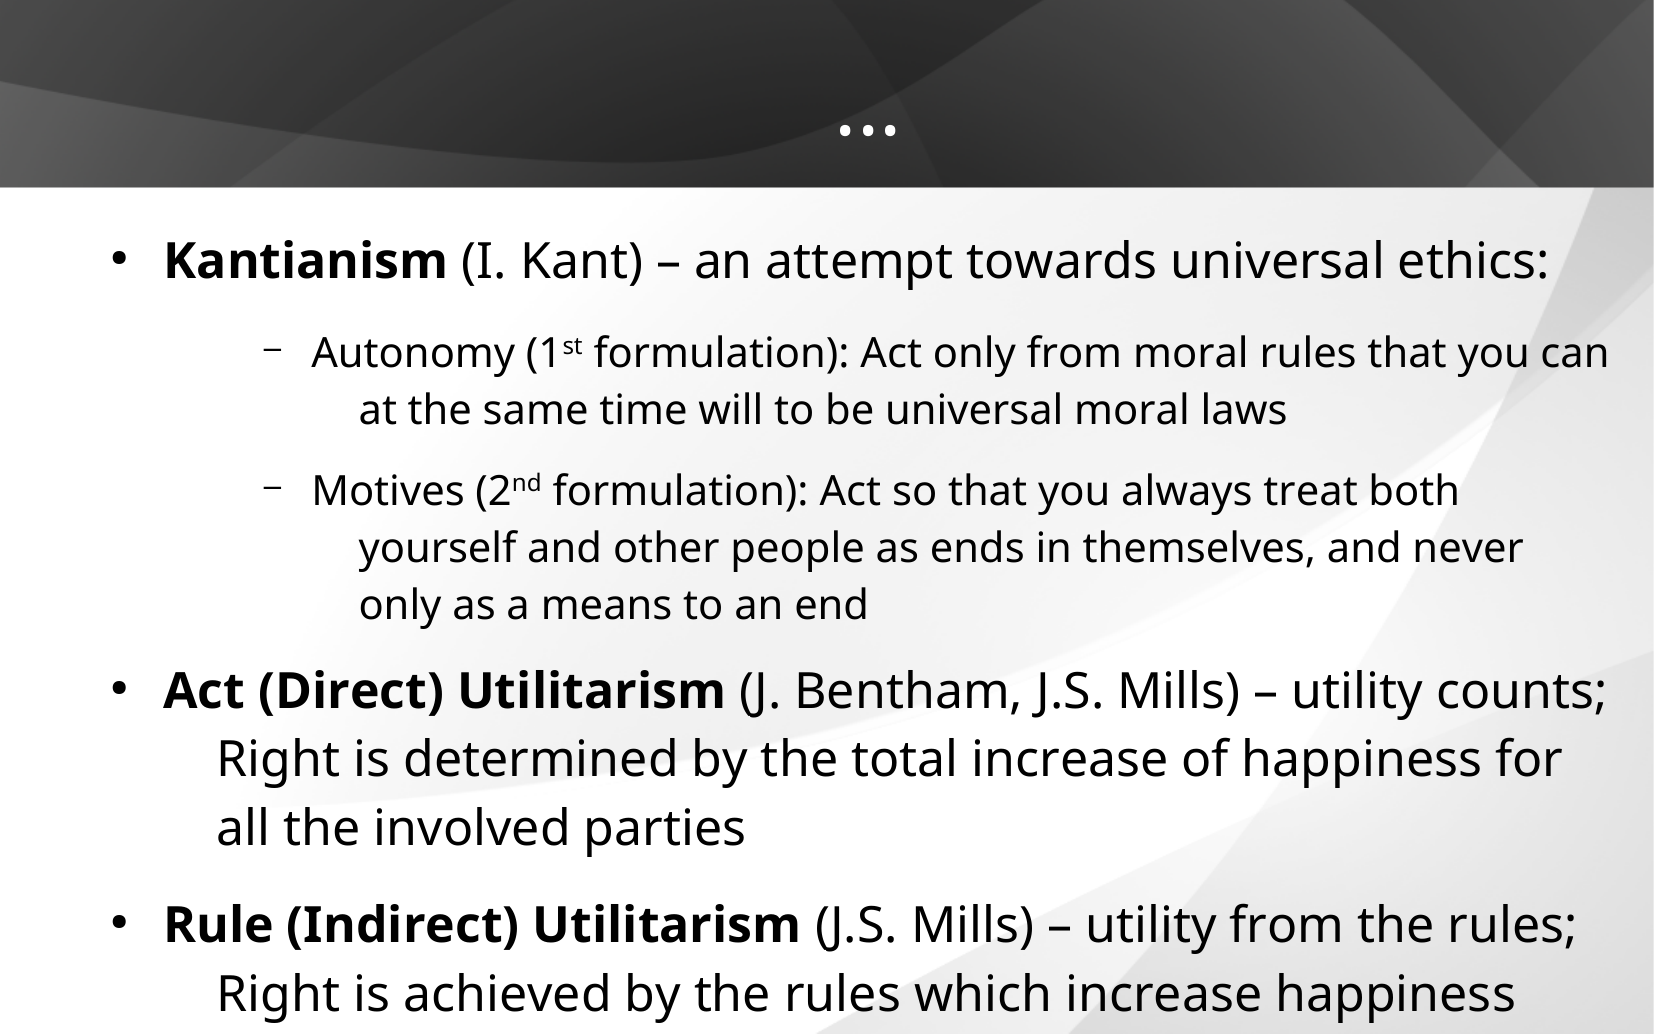

# ...
Kantianism (I. Kant) – an attempt towards universal ethics:
Autonomy (1st formulation): Act only from moral rules that you can at the same time will to be universal moral laws
Motives (2nd formulation): Act so that you always treat both yourself and other people as ends in themselves, and never only as a means to an end
Act (Direct) Utilitarism (J. Bentham, J.S. Mills) – utility counts; Right is determined by the total increase of happiness for all the involved parties
Rule (Indirect) Utilitarism (J.S. Mills) – utility from the rules; Right is achieved by the rules which increase happiness